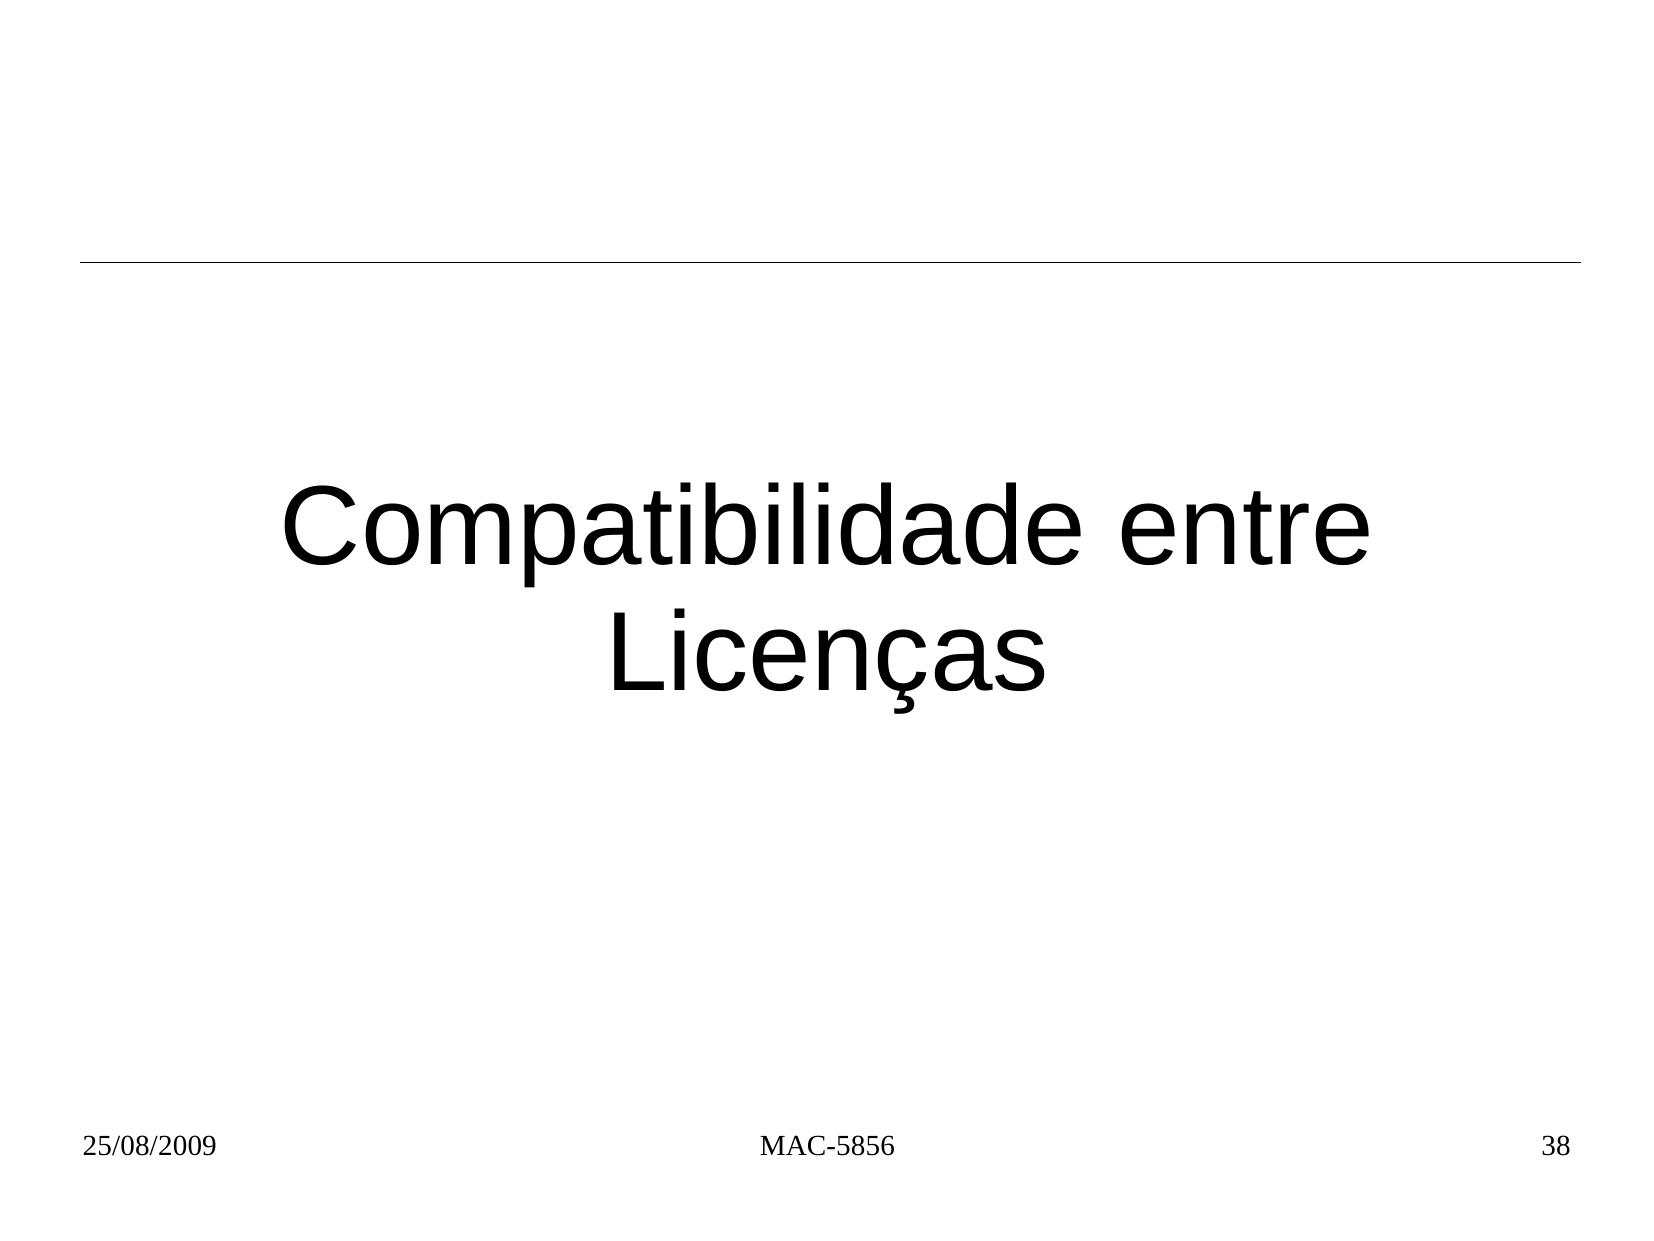

# Compatibilidade entre Licenças
25/08/2009
MAC-5856
38